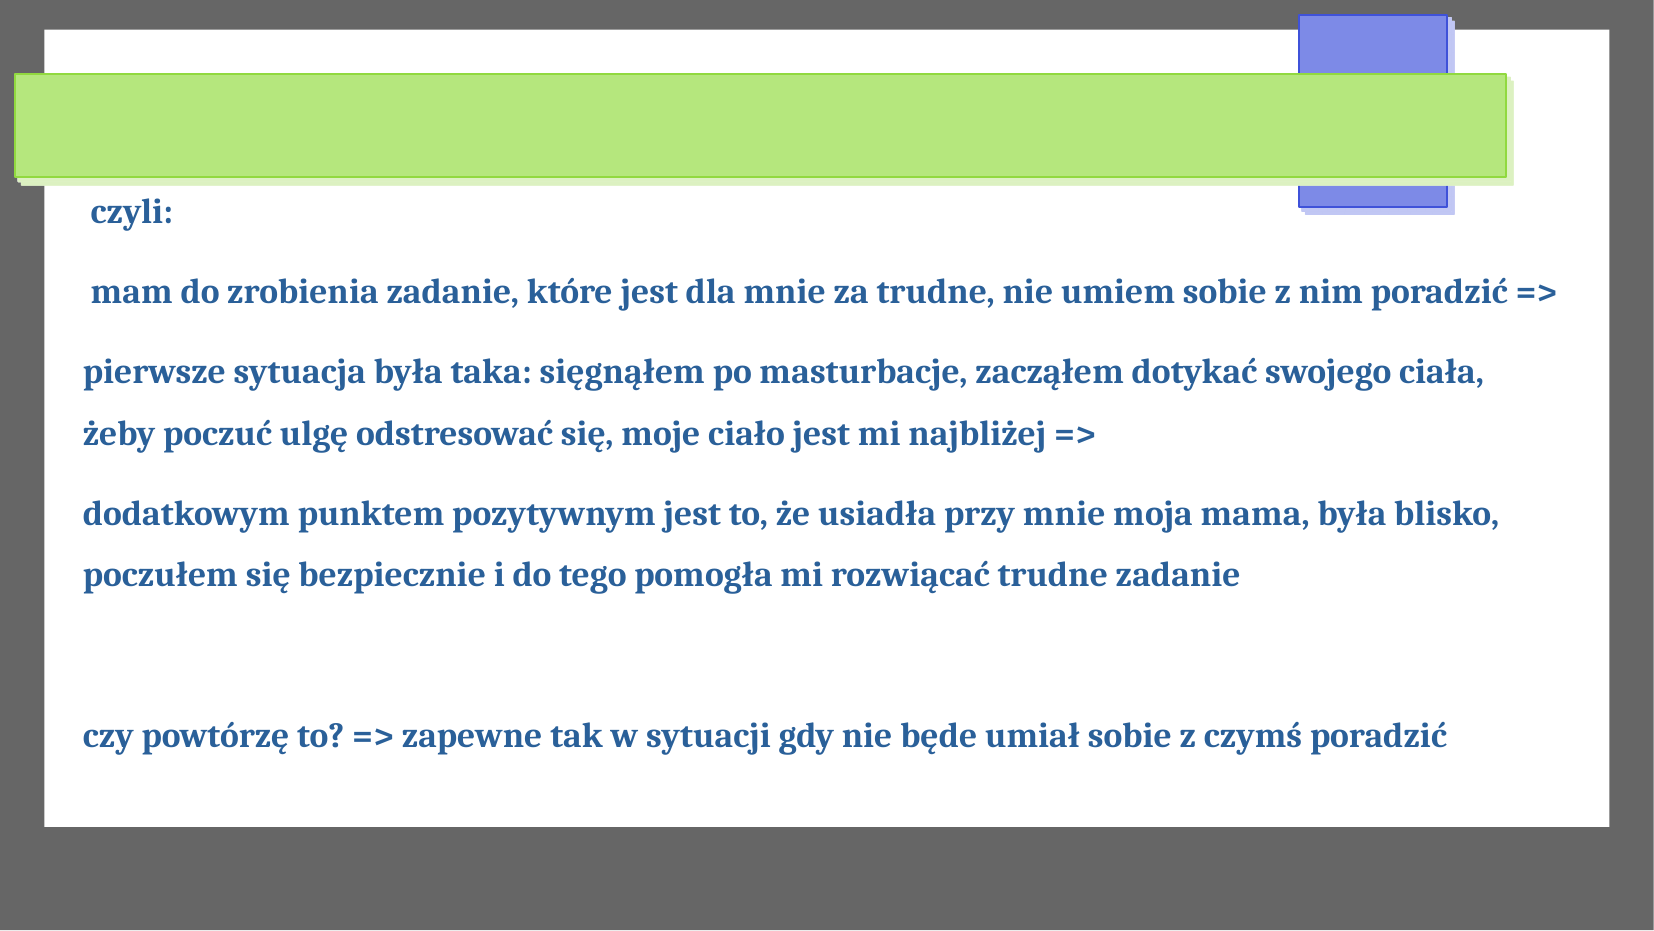

#
 czyli:
 mam do zrobienia zadanie, które jest dla mnie za trudne, nie umiem sobie z nim poradzić =>
pierwsze sytuacja była taka: sięgnąłem po masturbacje, zacząłem dotykać swojego ciała, żeby poczuć ulgę odstresować się, moje ciało jest mi najbliżej =>
dodatkowym punktem pozytywnym jest to, że usiadła przy mnie moja mama, była blisko, poczułem się bezpiecznie i do tego pomogła mi rozwiącać trudne zadanie
czy powtórzę to? => zapewne tak w sytuacji gdy nie będe umiał sobie z czymś poradzić